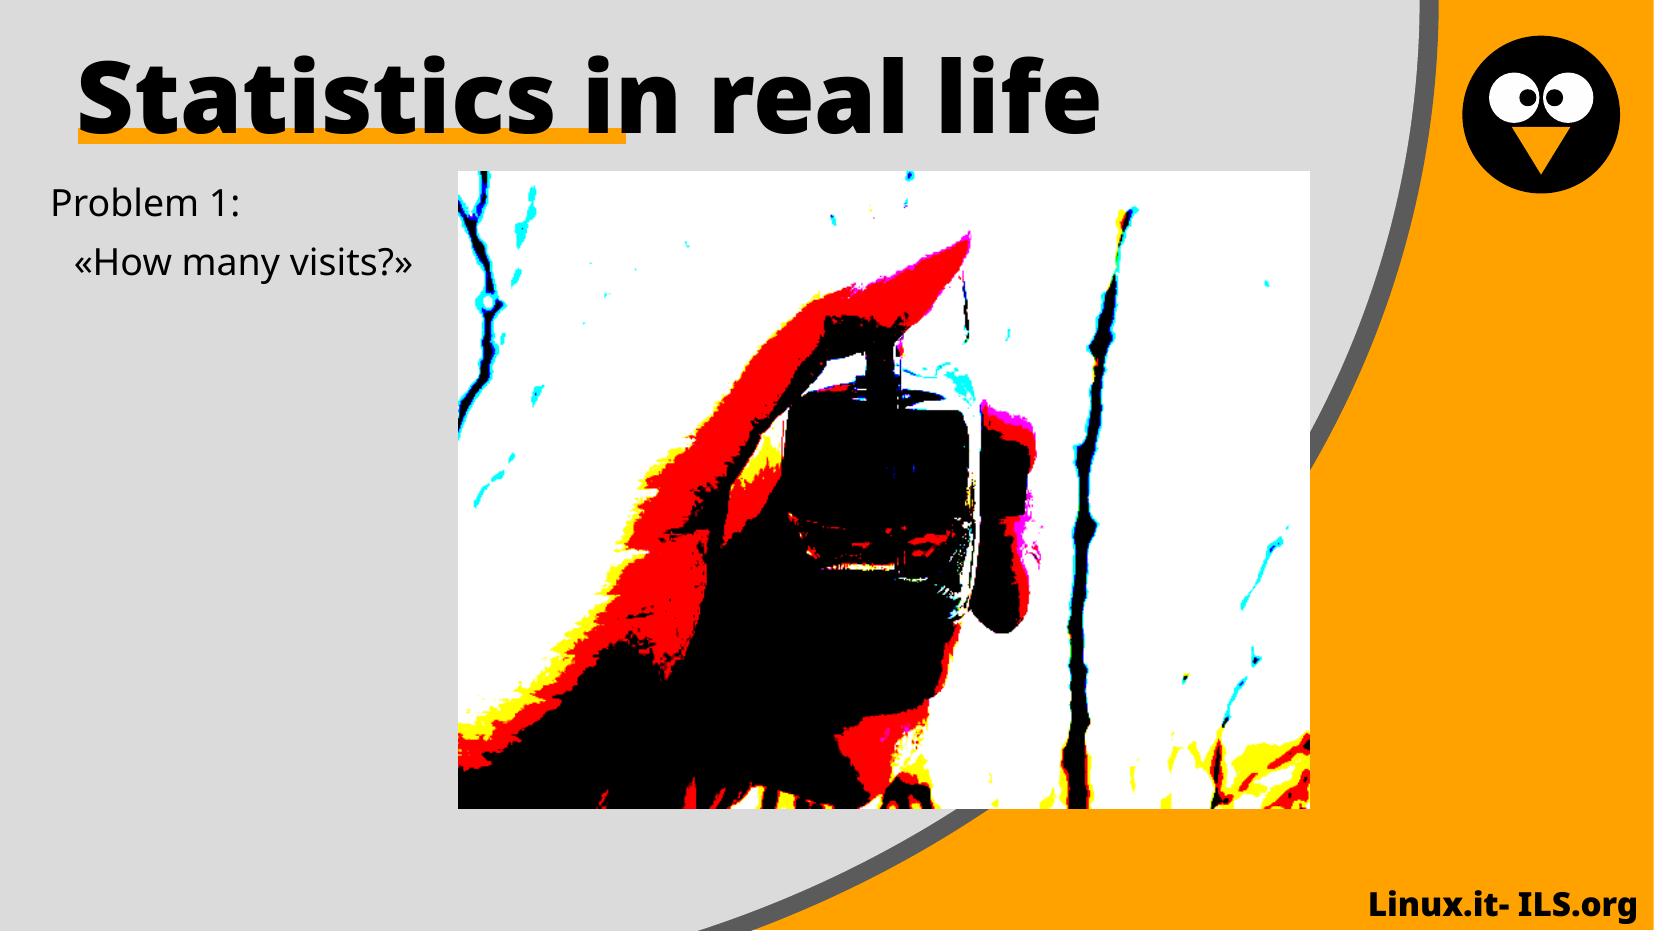

# Statistics in real life
Problem 1:
«How many visits?»
Linux.it- ILS.org